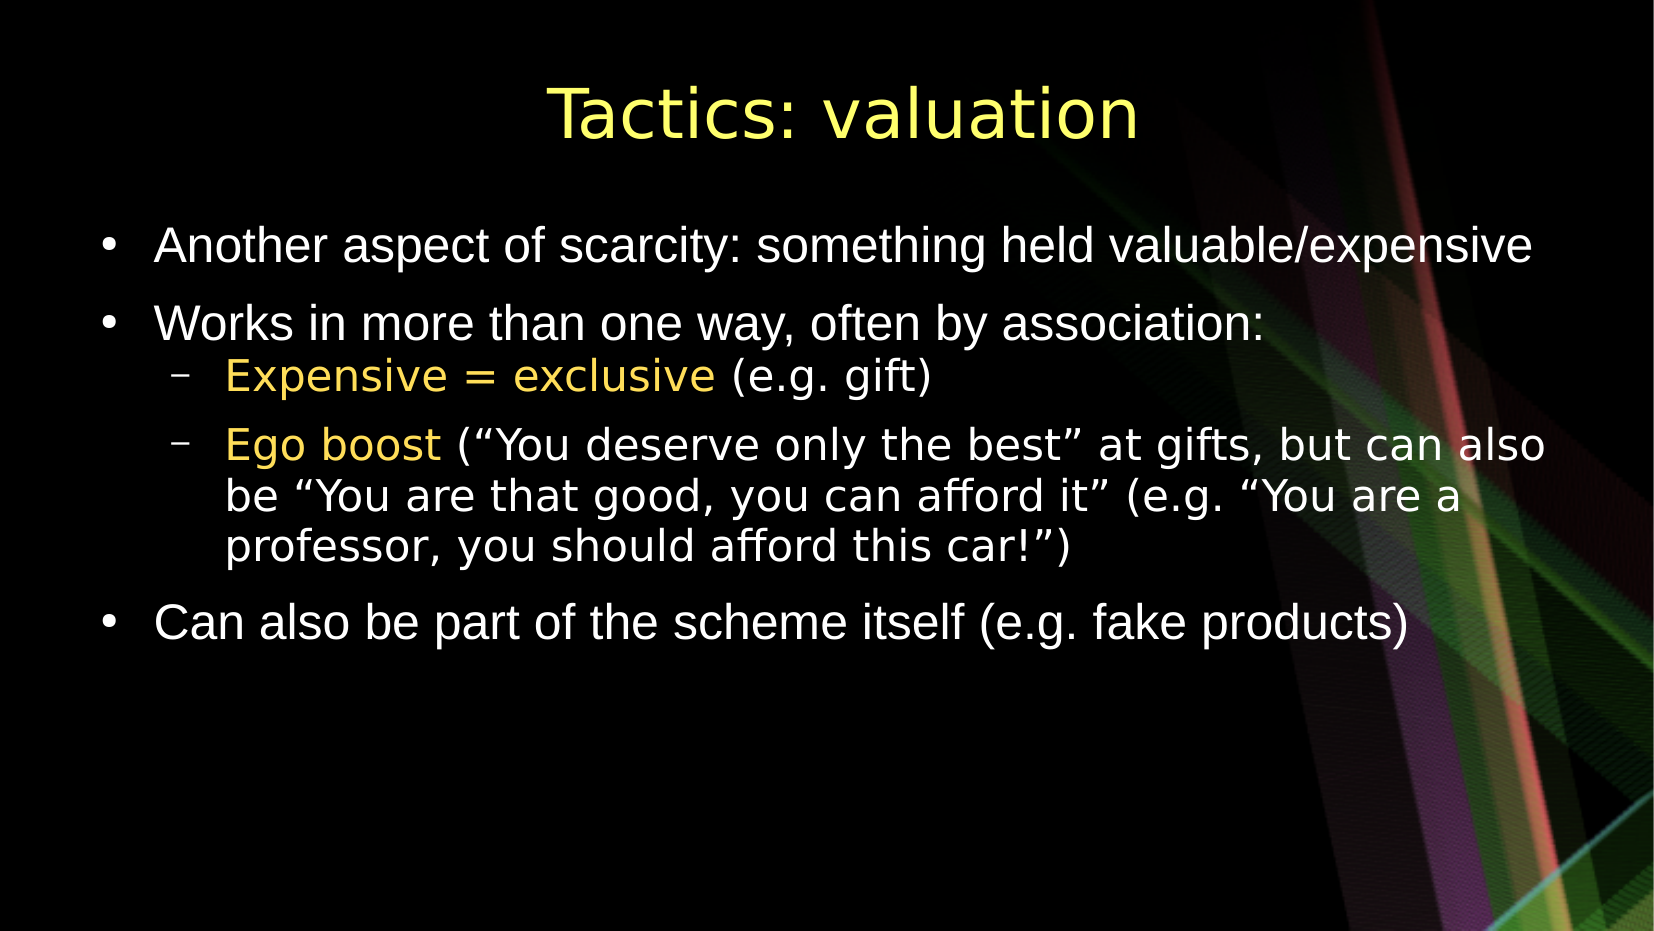

# Tactics: valuation
Another aspect of scarcity: something held valuable/expensive
Works in more than one way, often by association:
Expensive = exclusive (e.g. gift)
Ego boost (“You deserve only the best” at gifts, but can also be “You are that good, you can afford it” (e.g. “You are a professor, you should afford this car!”)
Can also be part of the scheme itself (e.g. fake products)